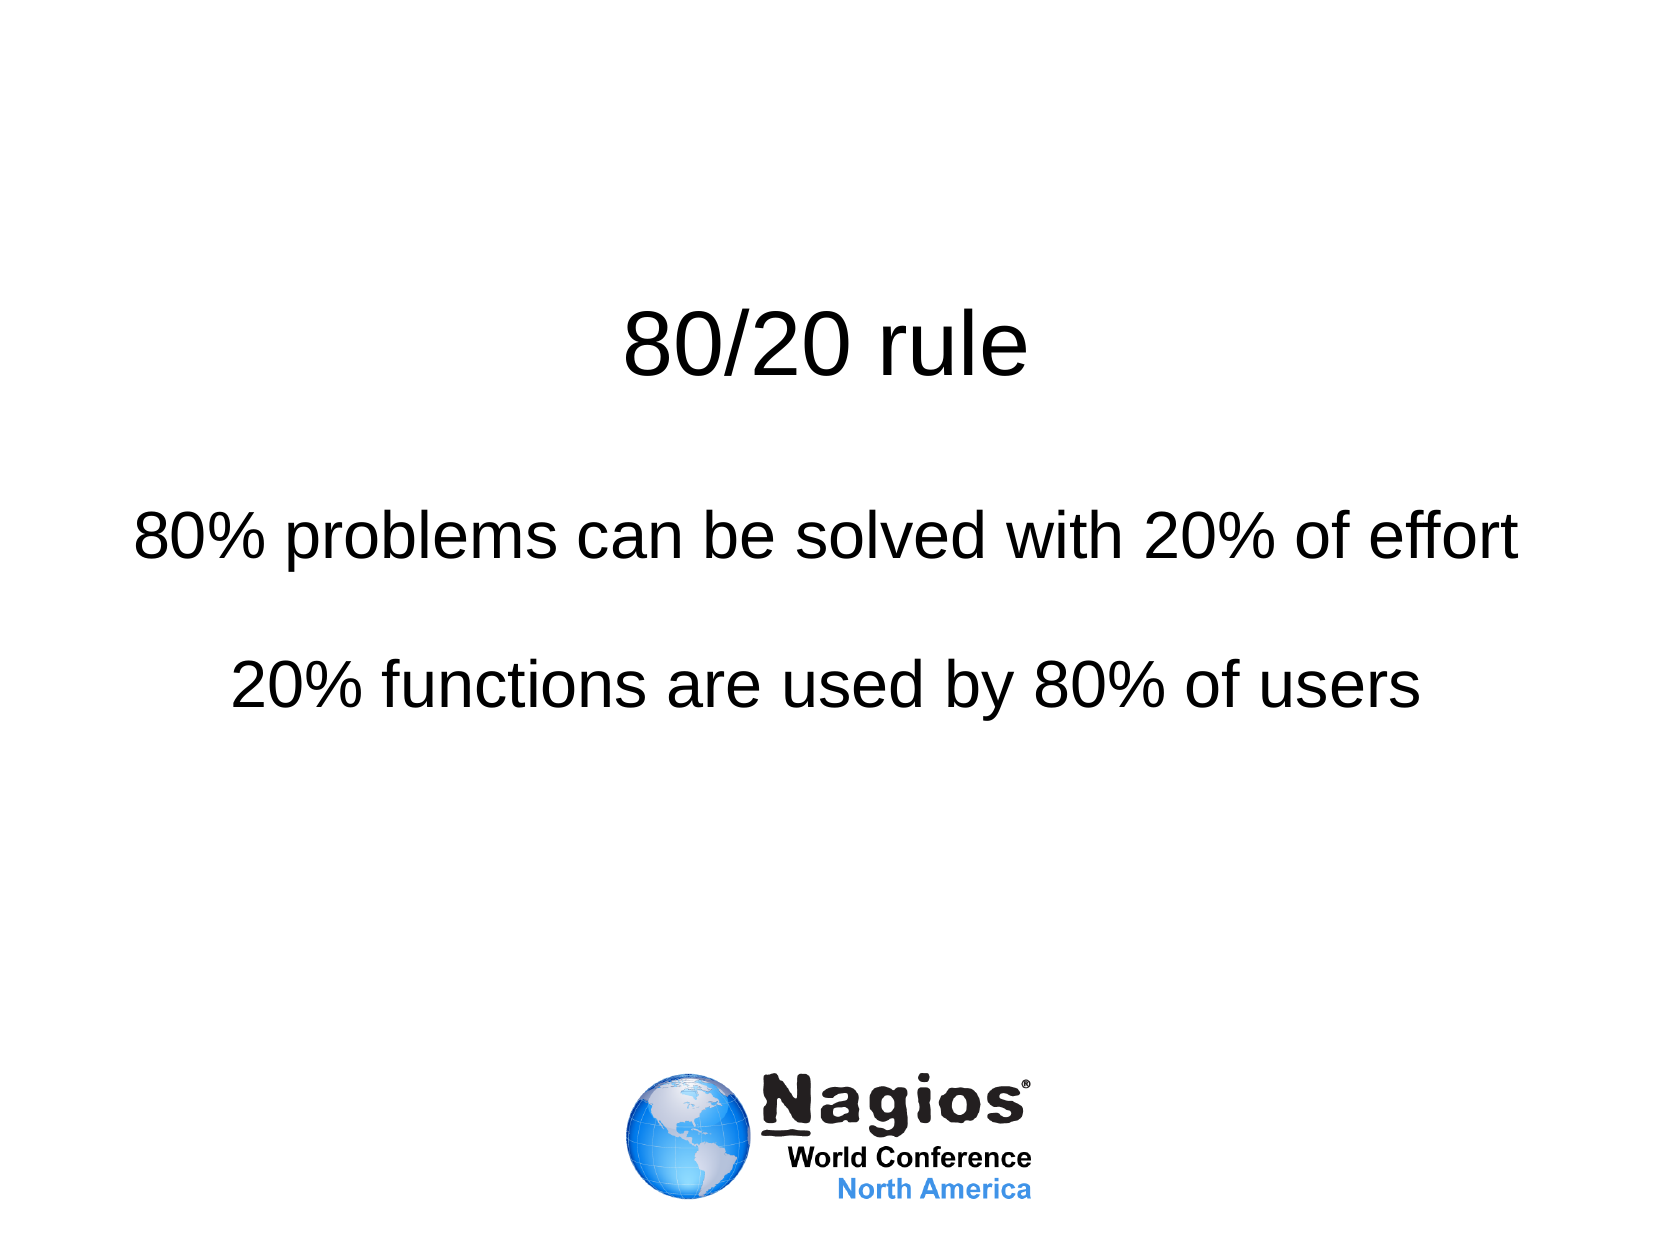

# 80/20 rule 80% problems can be solved with 20% of effort 20% functions are used by 80% of users